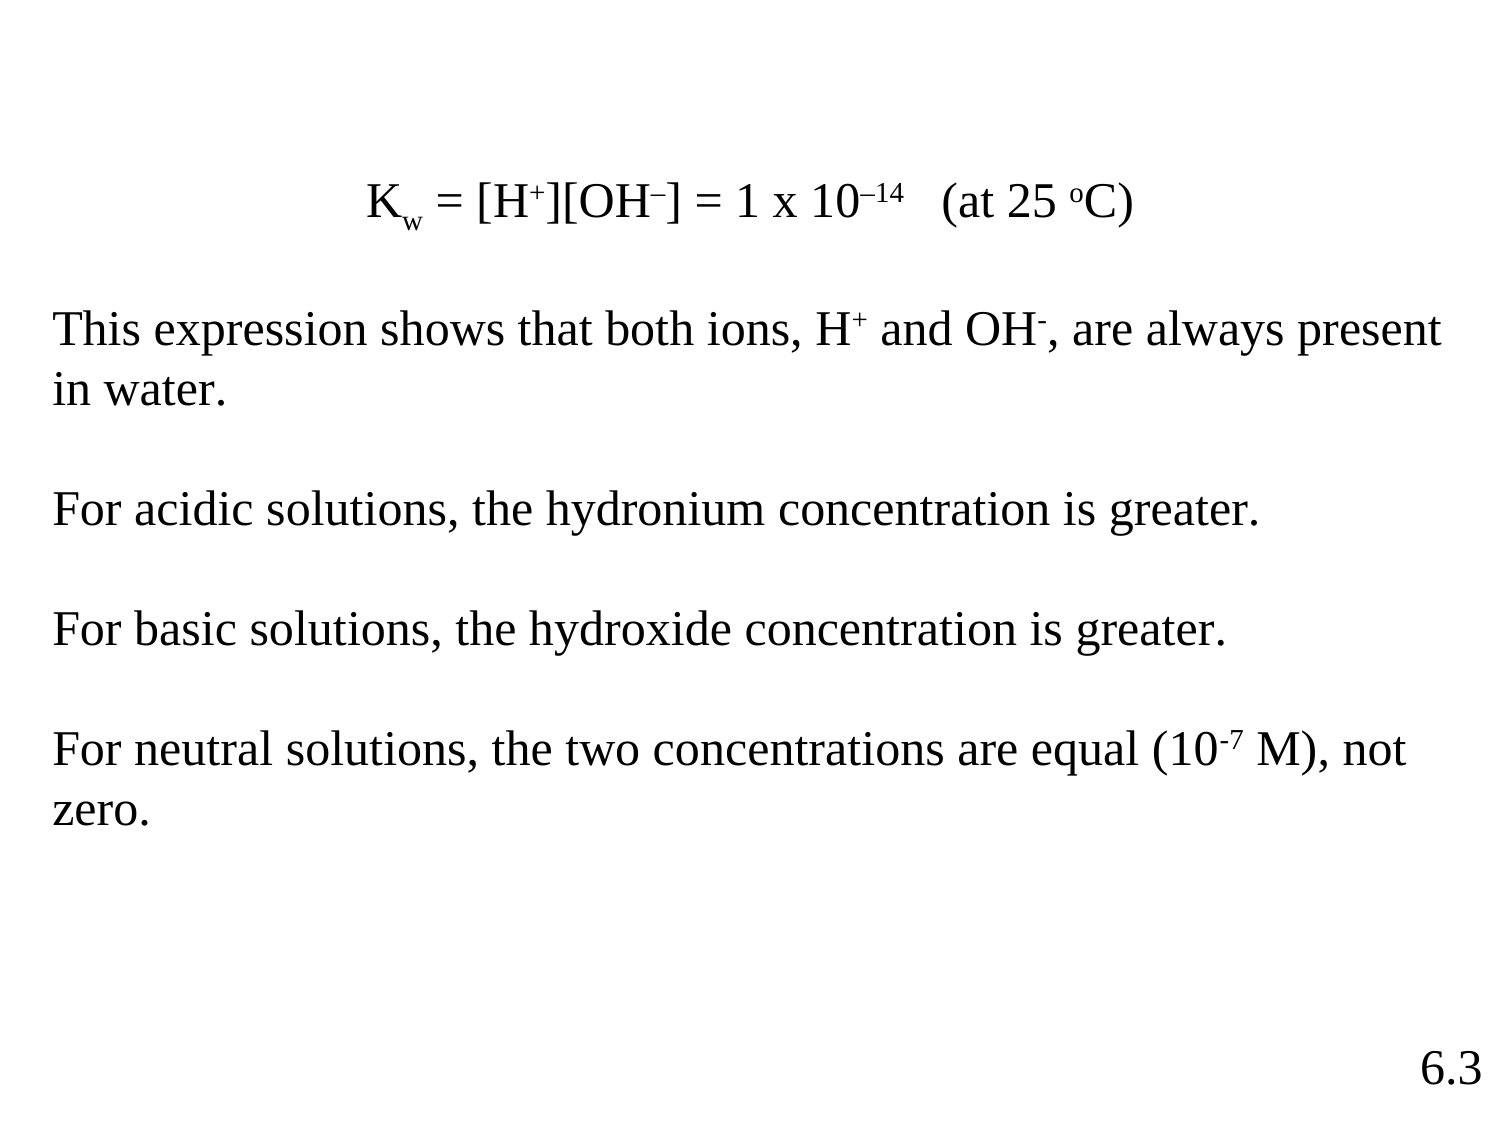

Kw = [H+][OH–] = 1 x 10–14 (at 25 oC)
This expression shows that both ions, H+ and OH-, are always present in water.
For acidic solutions, the hydronium concentration is greater.
For basic solutions, the hydroxide concentration is greater.
For neutral solutions, the two concentrations are equal (10-7 M), not zero.
6.3